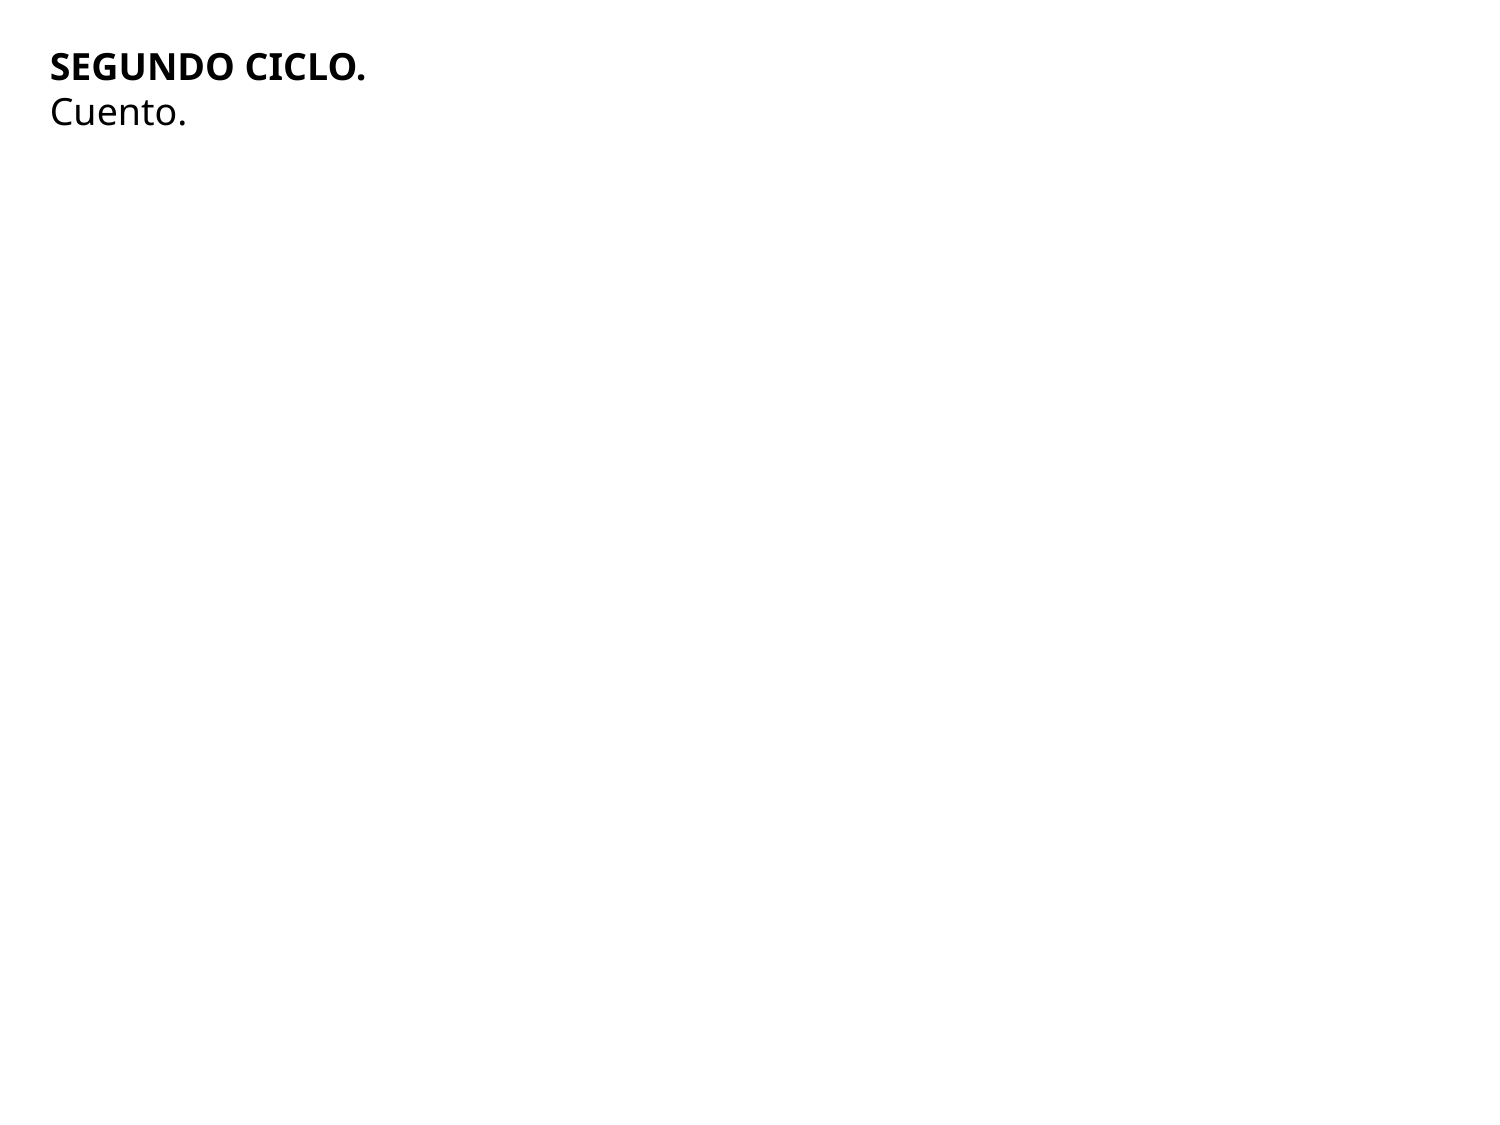

SEGUNDO CICLO.
Cuento.
¿Qué hizo?
¿Qué ocurrió?
Dibujos
¿A quién le ocurrió?
¿Qué pasó al final?
Título